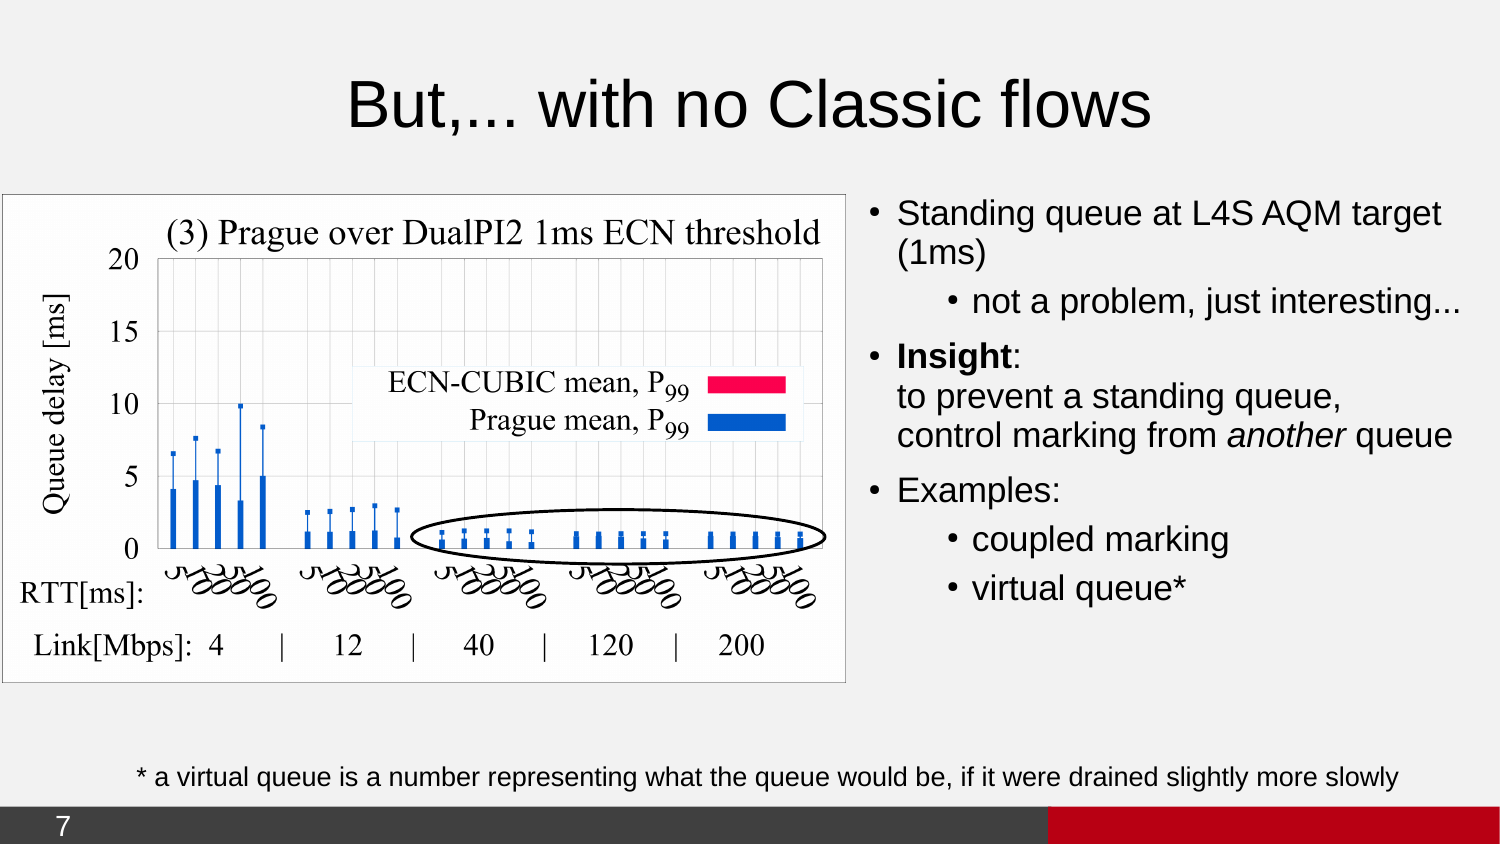

# But,... with no Classic flows
Standing queue at L4S AQM target (1ms)
not a problem, just interesting...
Insight:
to prevent a standing queue,
control marking from another queue
Examples:
coupled marking
virtual queue*
* a virtual queue is a number representing what the queue would be, if it were drained slightly more slowly
7